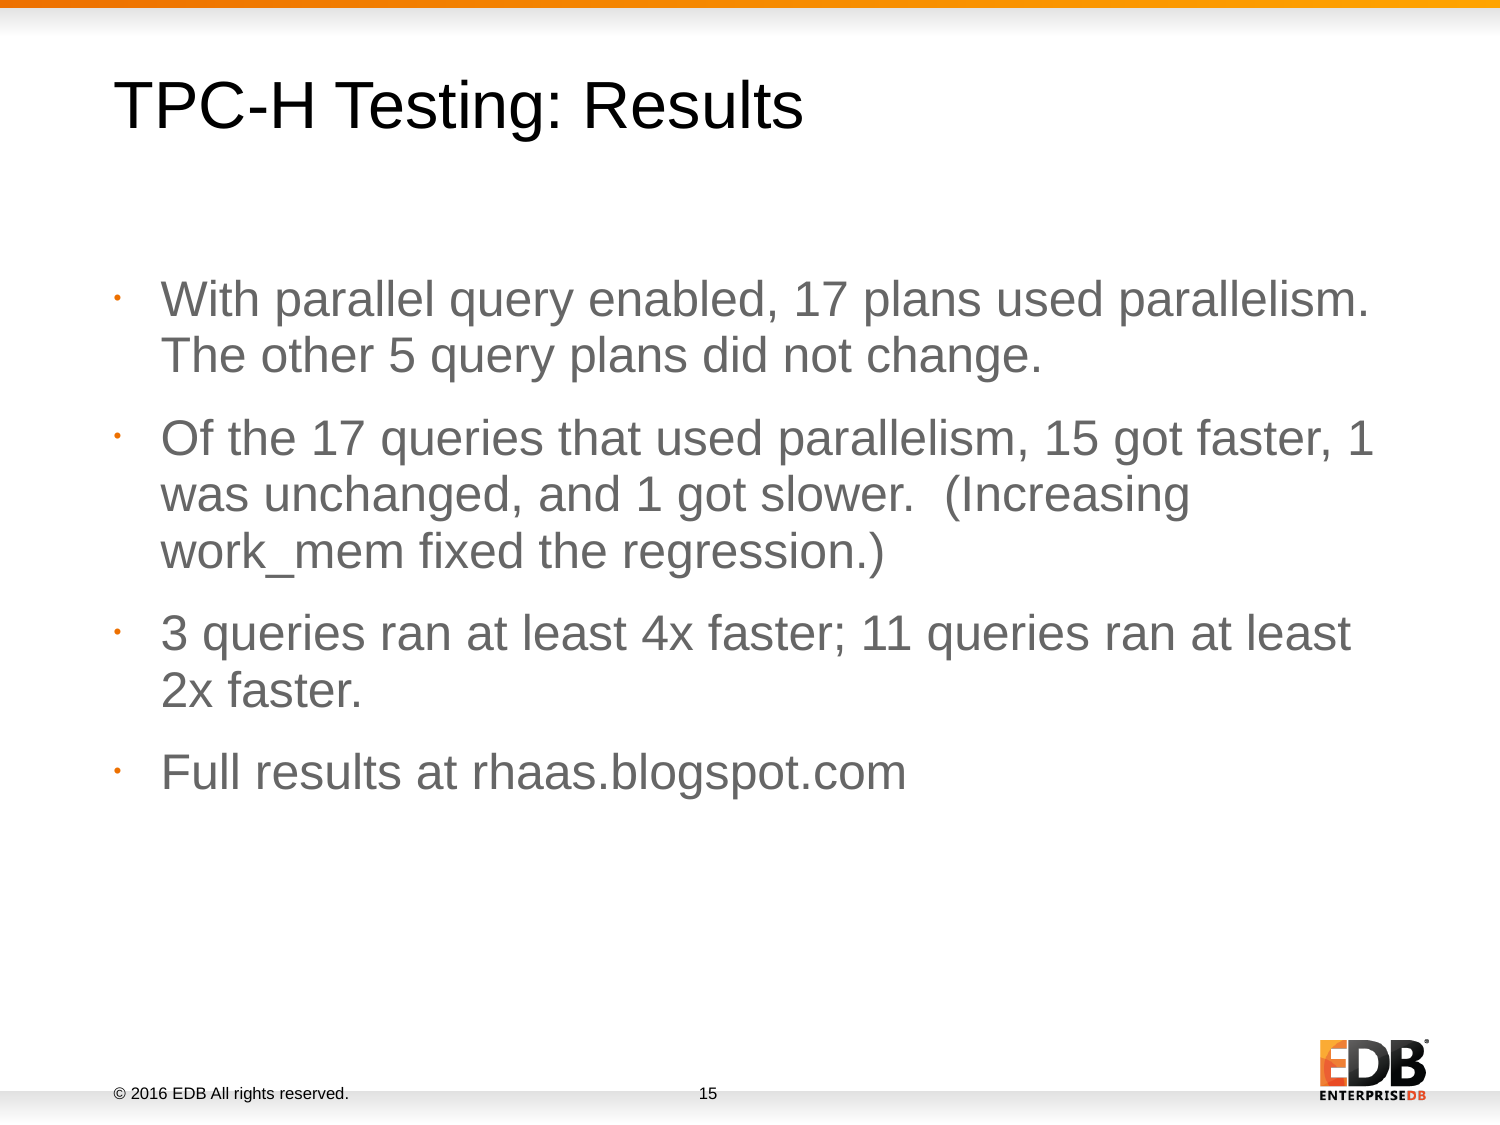

TPC-H Testing: Results
# With parallel query enabled, 17 plans used parallelism. The other 5 query plans did not change.
Of the 17 queries that used parallelism, 15 got faster, 1 was unchanged, and 1 got slower. (Increasing work_mem fixed the regression.)
3 queries ran at least 4x faster; 11 queries ran at least 2x faster.
Full results at rhaas.blogspot.com